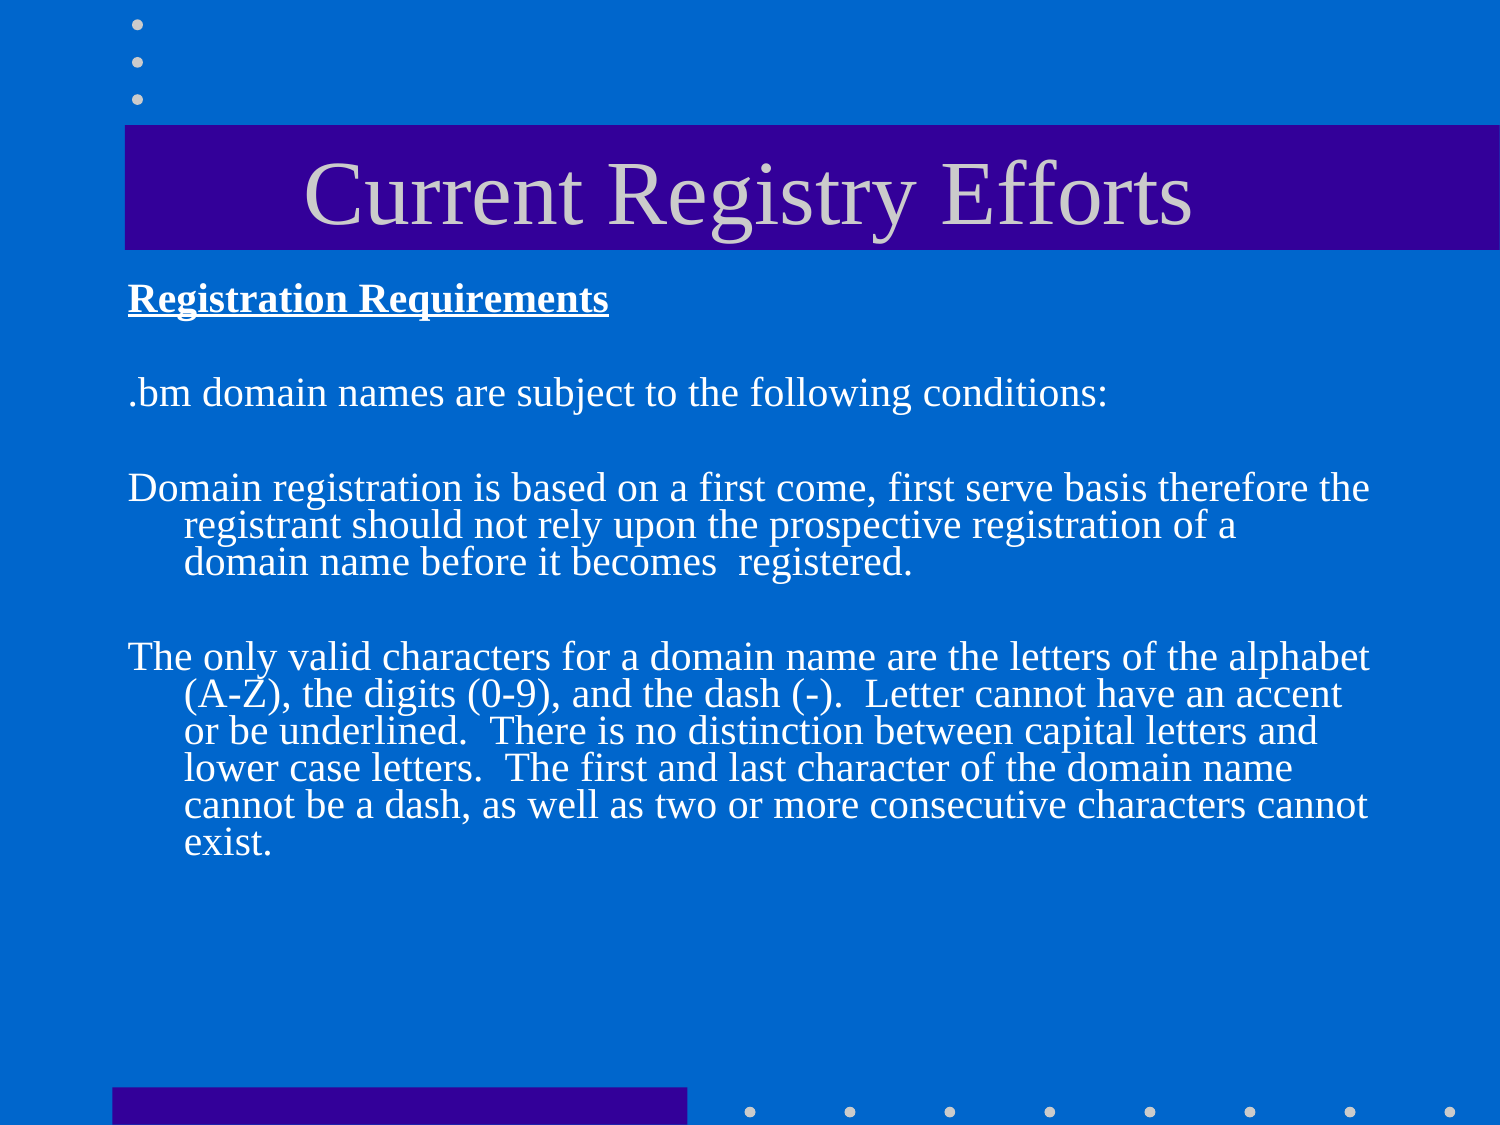

# Current Registry Efforts
Registration Requirements
.bm domain names are subject to the following conditions:
Domain registration is based on a first come, first serve basis therefore the registrant should not rely upon the prospective registration of a domain name before it becomes registered.
The only valid characters for a domain name are the letters of the alphabet (A-Z), the digits (0-9), and the dash (-). Letter cannot have an accent or be underlined. There is no distinction between capital letters and lower case letters. The first and last character of the domain name cannot be a dash, as well as two or more consecutive characters cannot exist.